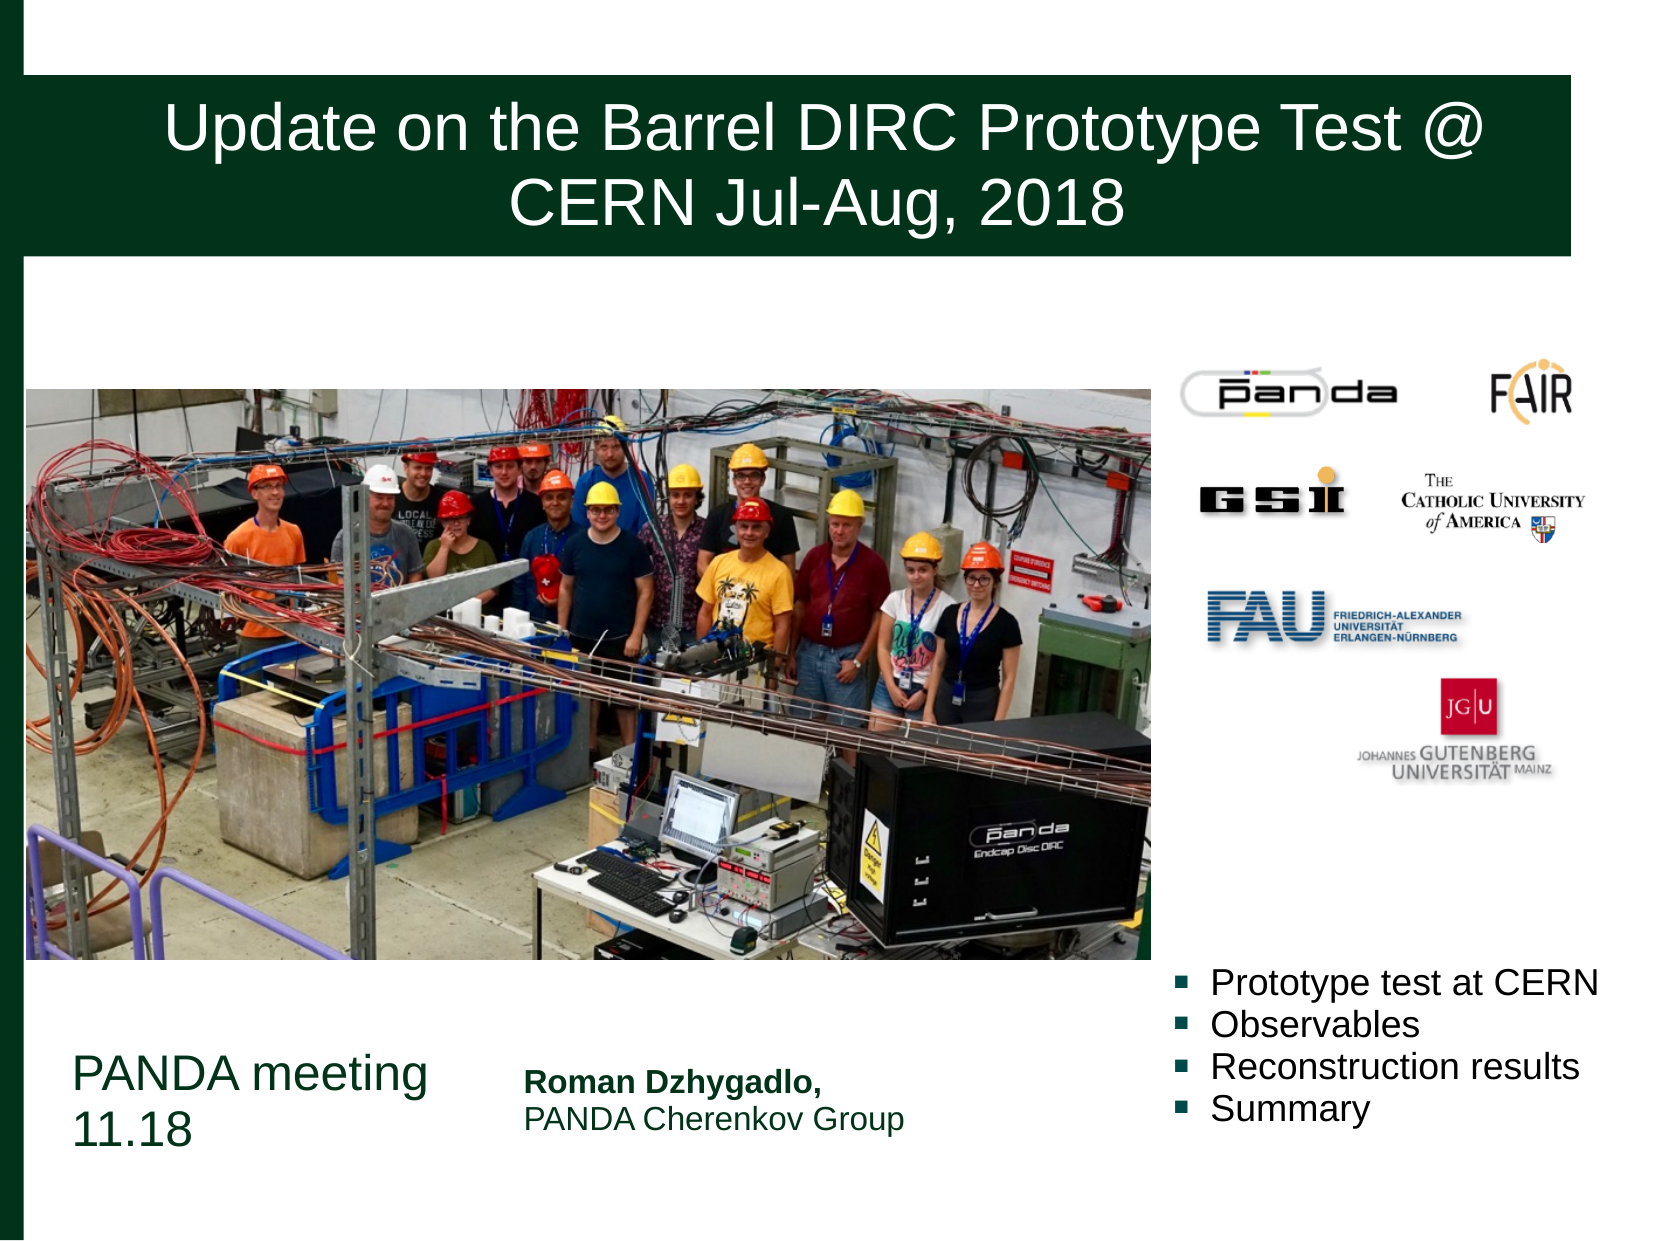

# Update on the Barrel DIRC Prototype Test @ CERN Jul-Aug, 2018
Prototype test at CERN
Observables
Reconstruction results
Summary
PANDA meeting
11.18
Roman Dzhygadlo,
PANDA Cherenkov Group